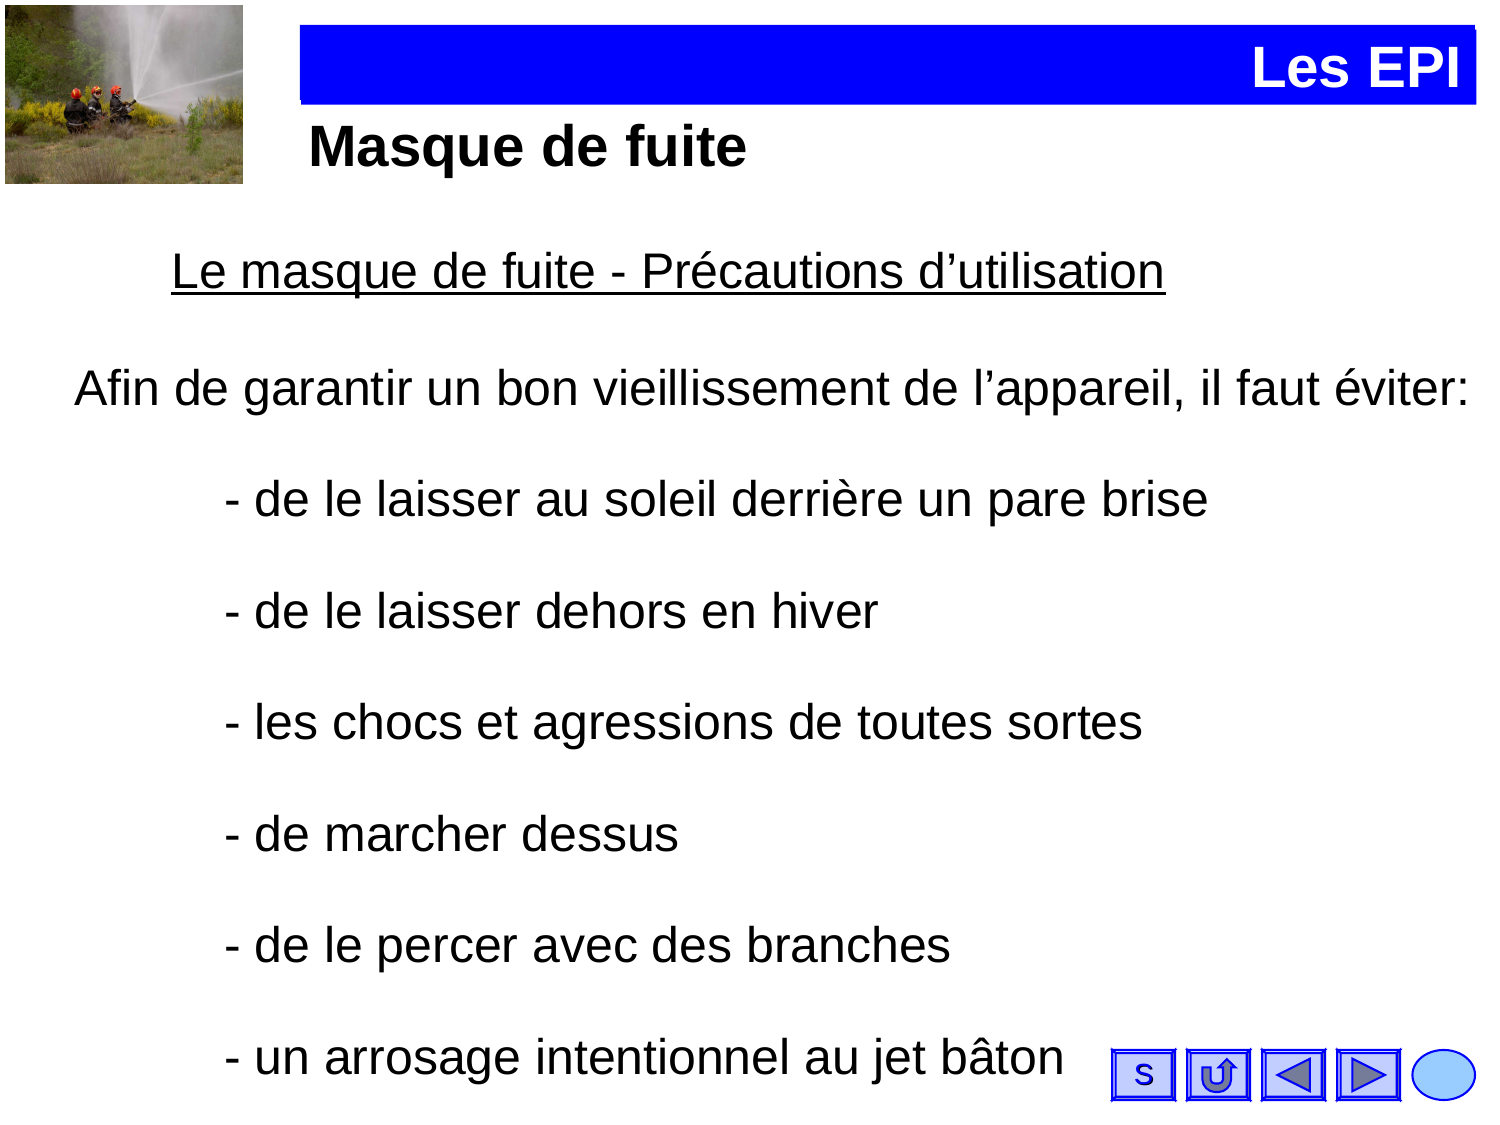

Les EPI
Masque de fuite
Le masque de fuite - Précautions d’utilisation
Afin de garantir un bon vieillissement de l’appareil, il faut éviter:
	- de le laisser au soleil derrière un pare brise
	- de le laisser dehors en hiver
	- les chocs et agressions de toutes sortes
	- de marcher dessus
	- de le percer avec des branches
	- un arrosage intentionnel au jet bâton